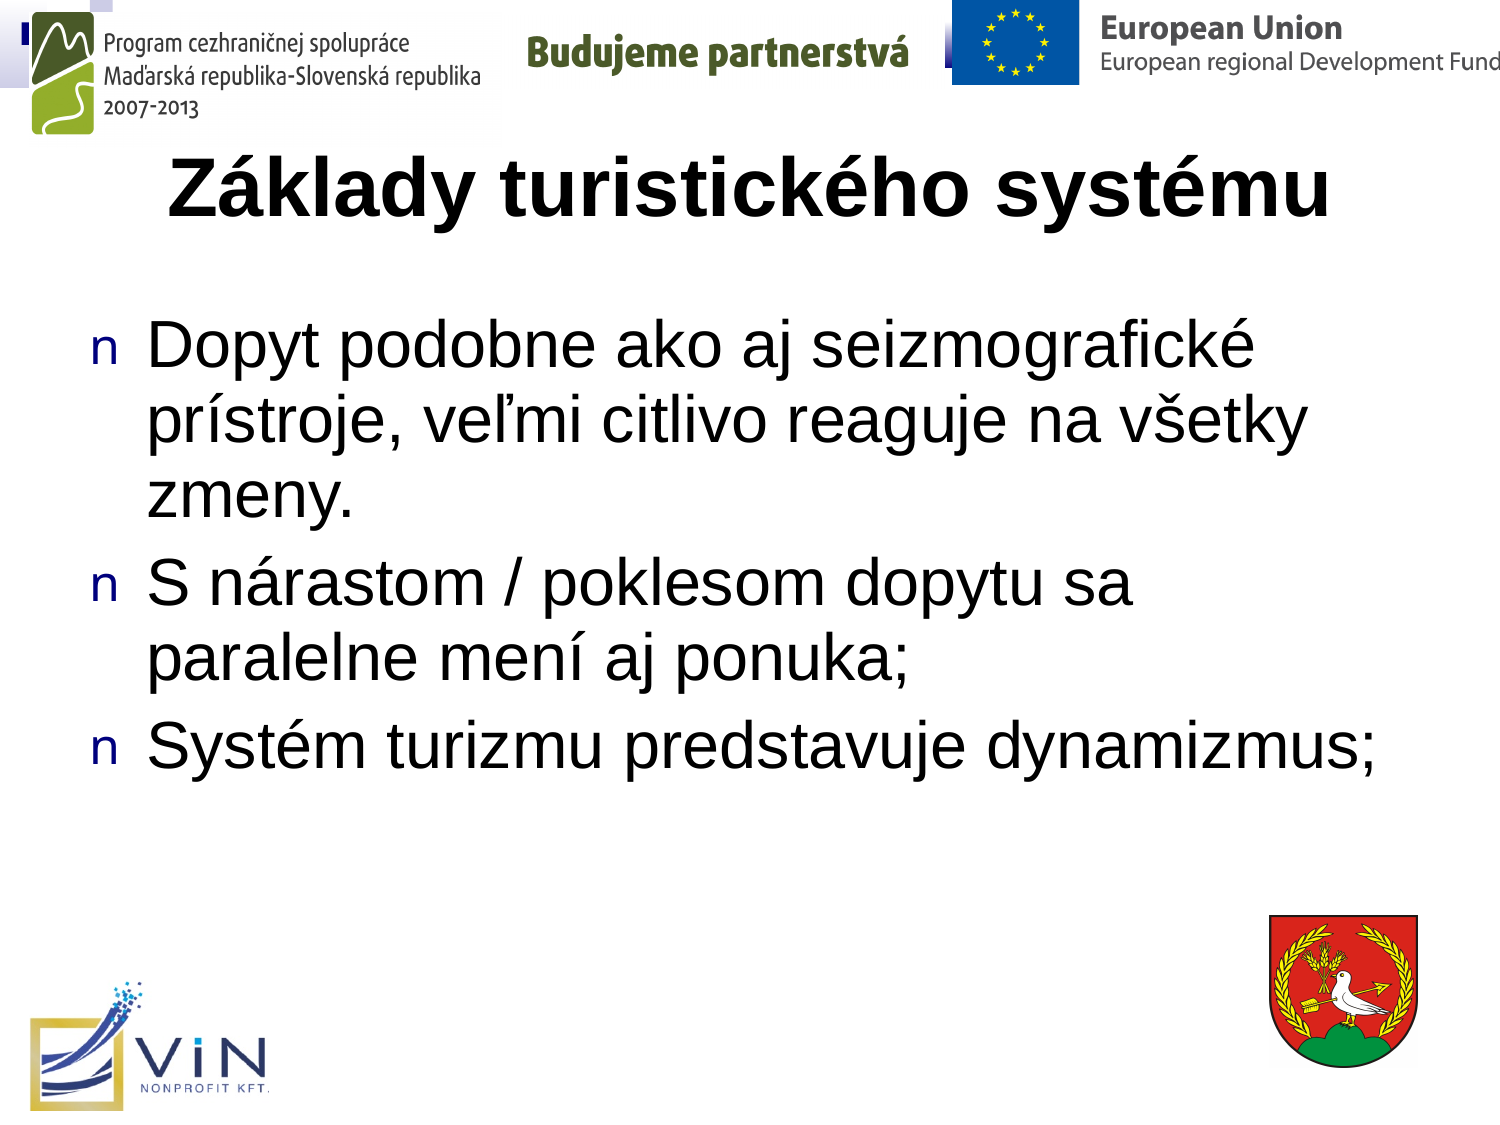

# Základy turistického systému
Dopyt podobne ako aj seizmografické prístroje, veľmi citlivo reaguje na všetky zmeny.
S nárastom / poklesom dopytu sa paralelne mení aj ponuka;
Systém turizmu predstavuje dynamizmus;